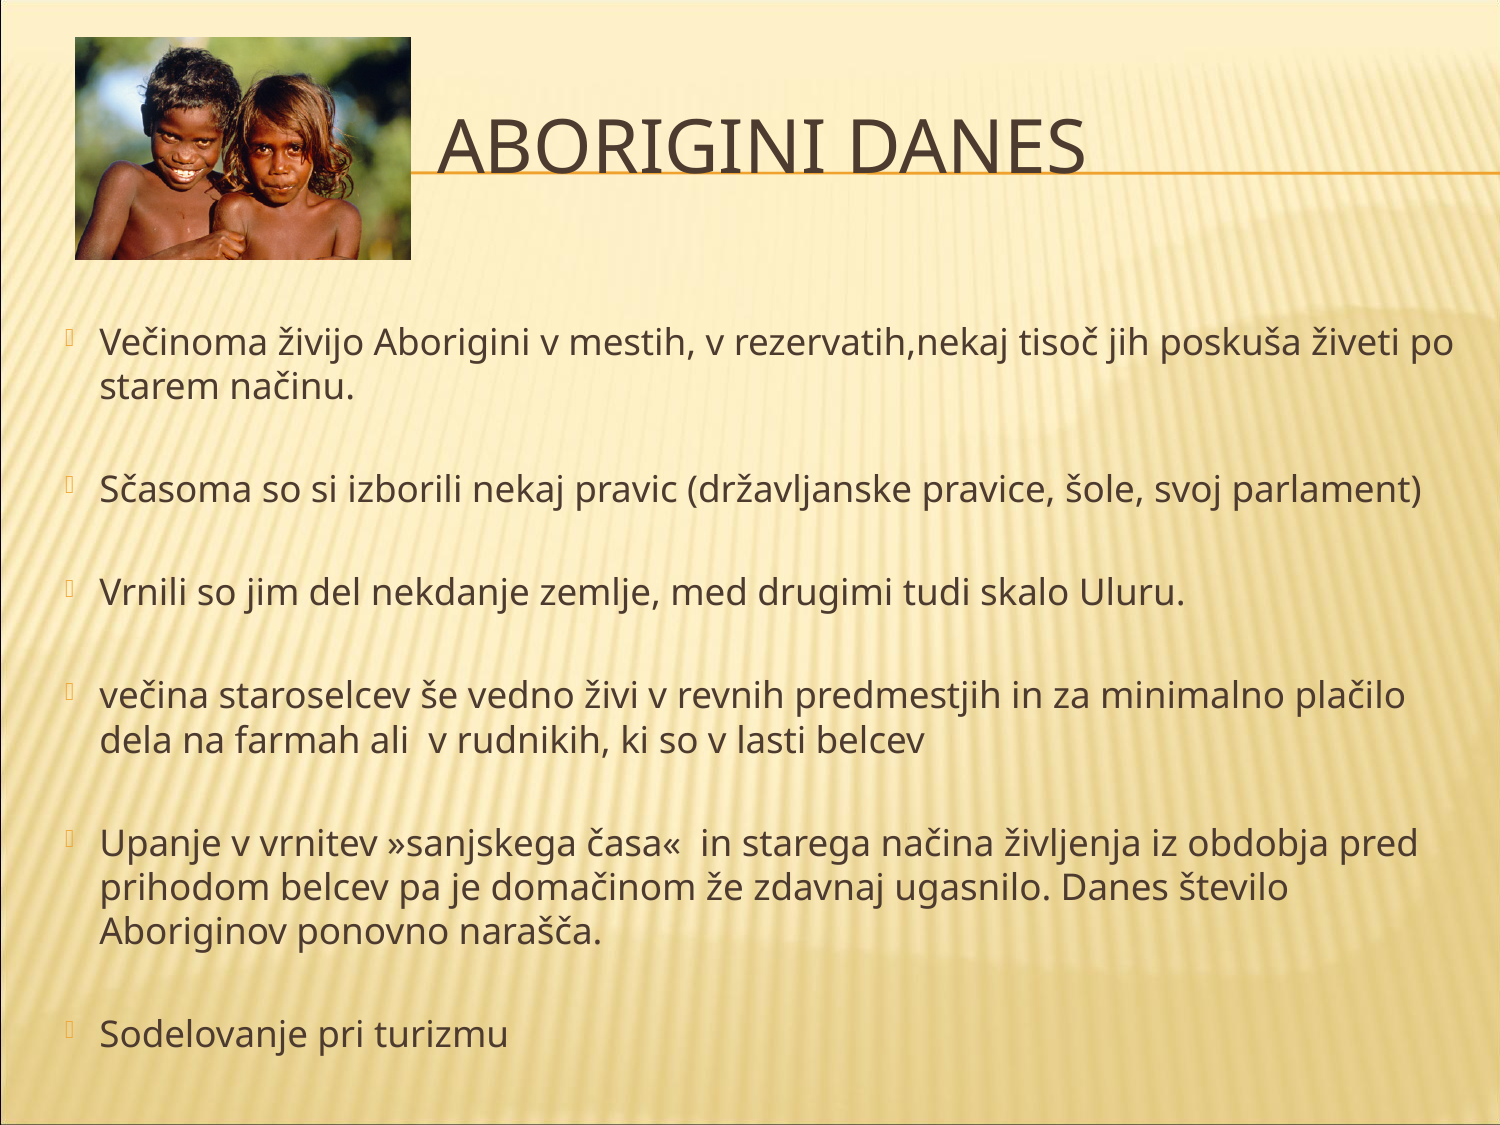

# ABORIGINI DANES
Večinoma živijo Aborigini v mestih, v rezervatih,nekaj tisoč jih poskuša živeti po starem načinu.
Sčasoma so si izborili nekaj pravic (državljanske pravice, šole, svoj parlament)
Vrnili so jim del nekdanje zemlje, med drugimi tudi skalo Uluru.
večina staroselcev še vedno živi v revnih predmestjih in za minimalno plačilo dela na farmah ali v rudnikih, ki so v lasti belcev
Upanje v vrnitev »sanjskega časa« in starega načina življenja iz obdobja pred prihodom belcev pa je domačinom že zdavnaj ugasnilo. Danes število Aboriginov ponovno narašča.
Sodelovanje pri turizmu